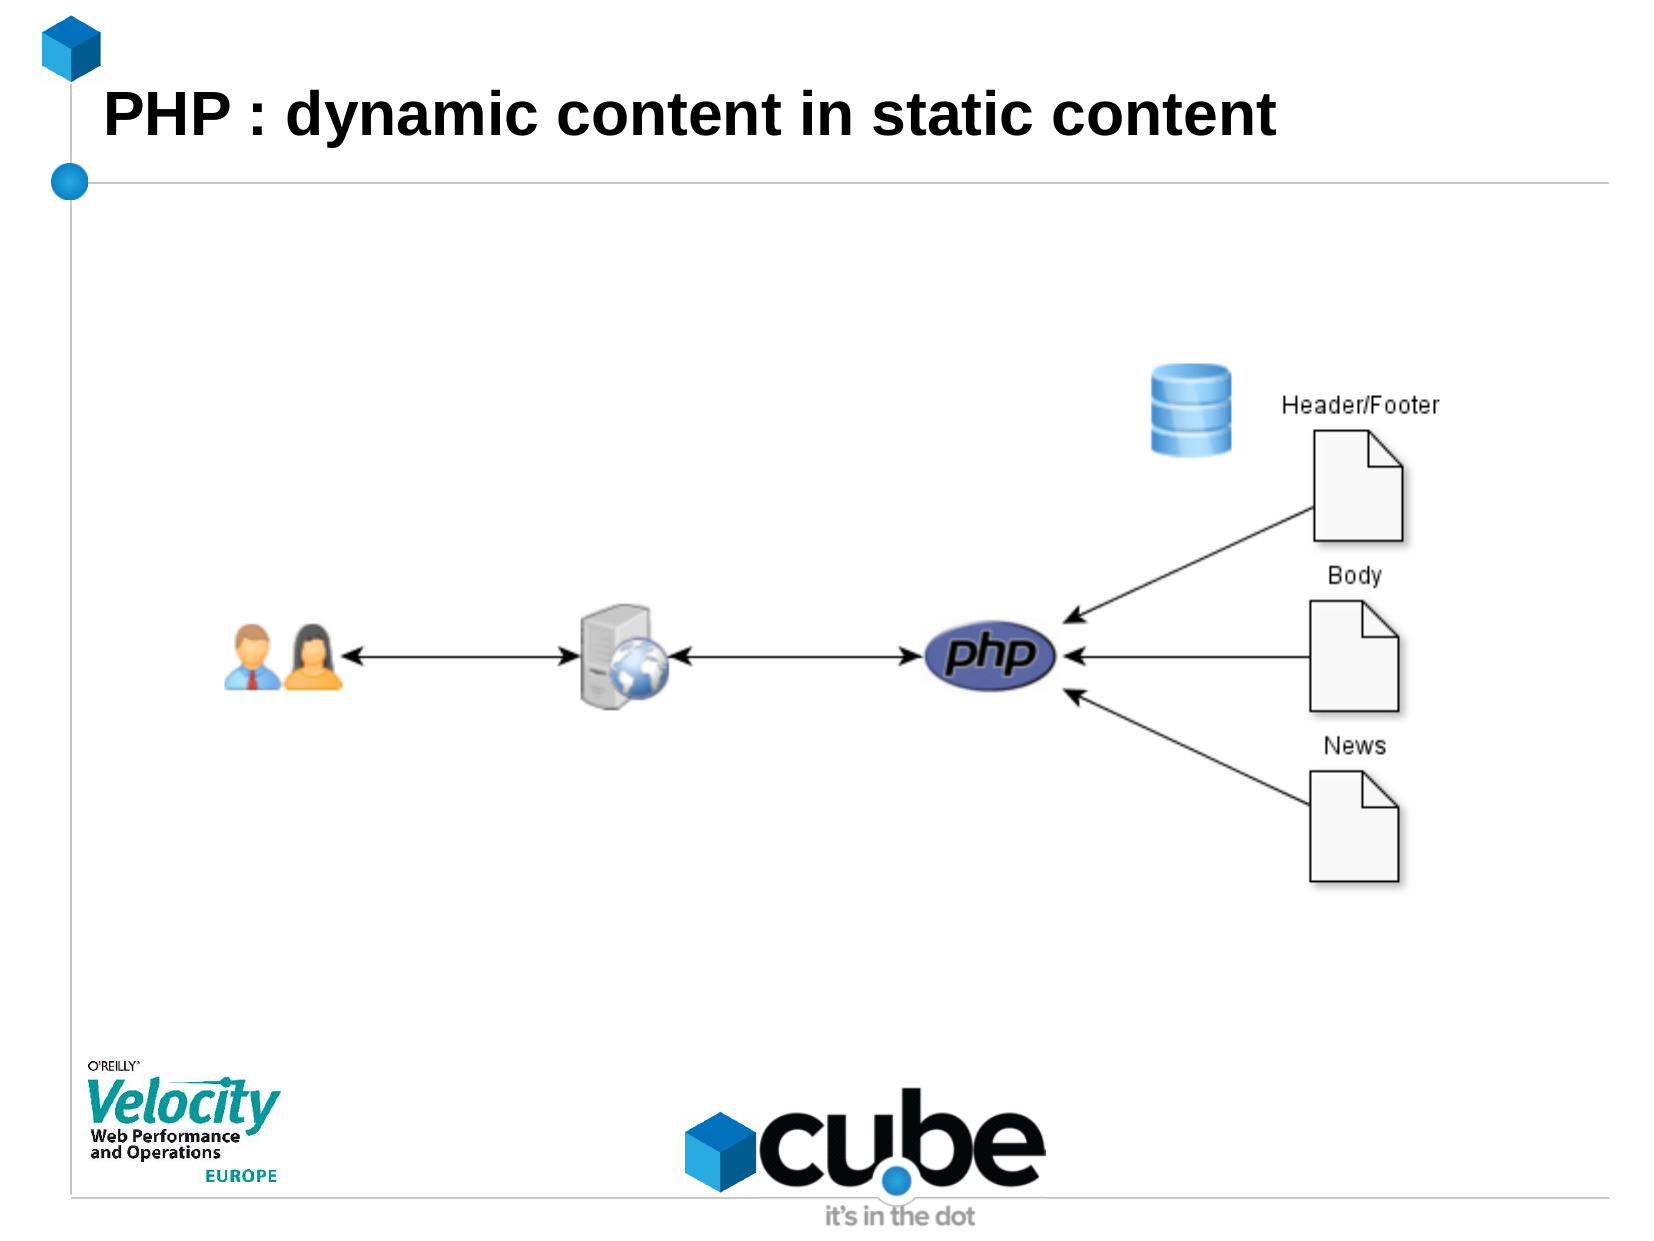

# PHP : dynamic content in static content